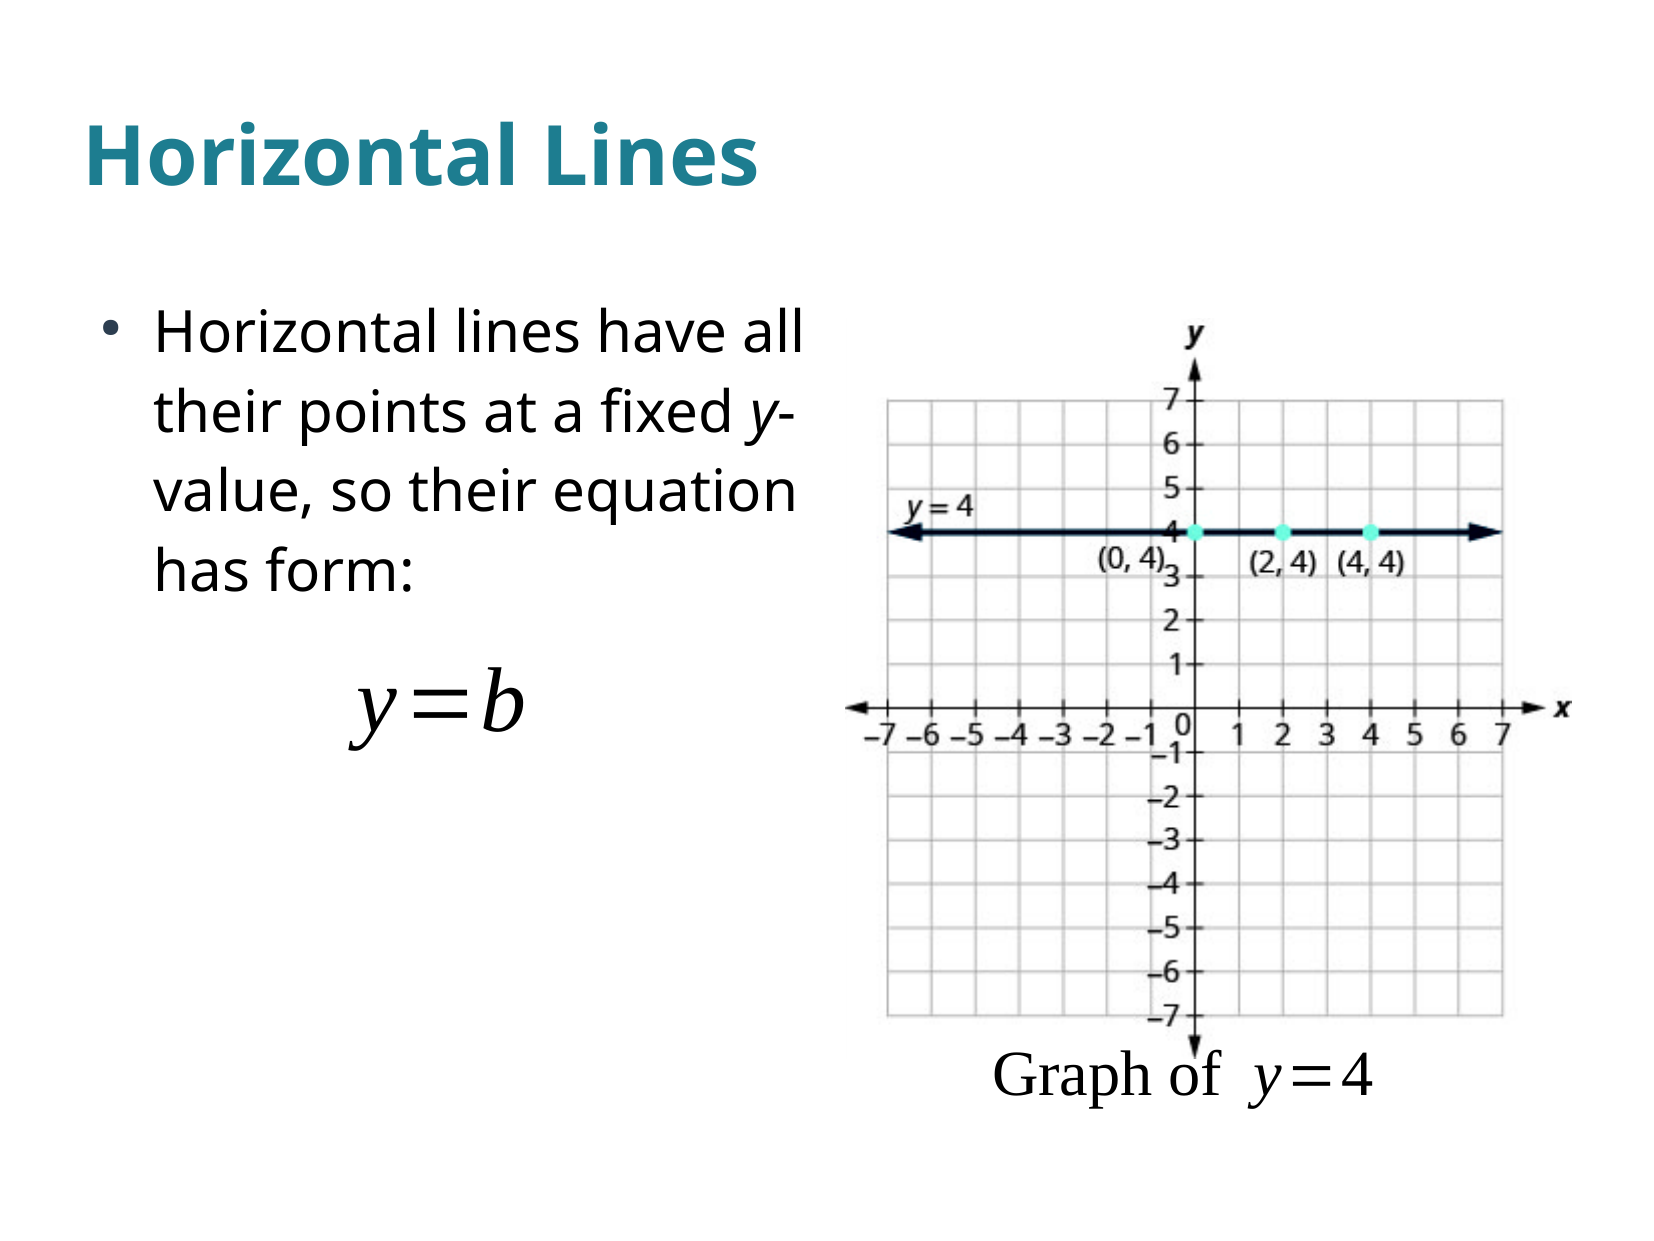

# Horizontal Lines
Horizontal lines have all their points at a fixed y-value, so their equation has form: